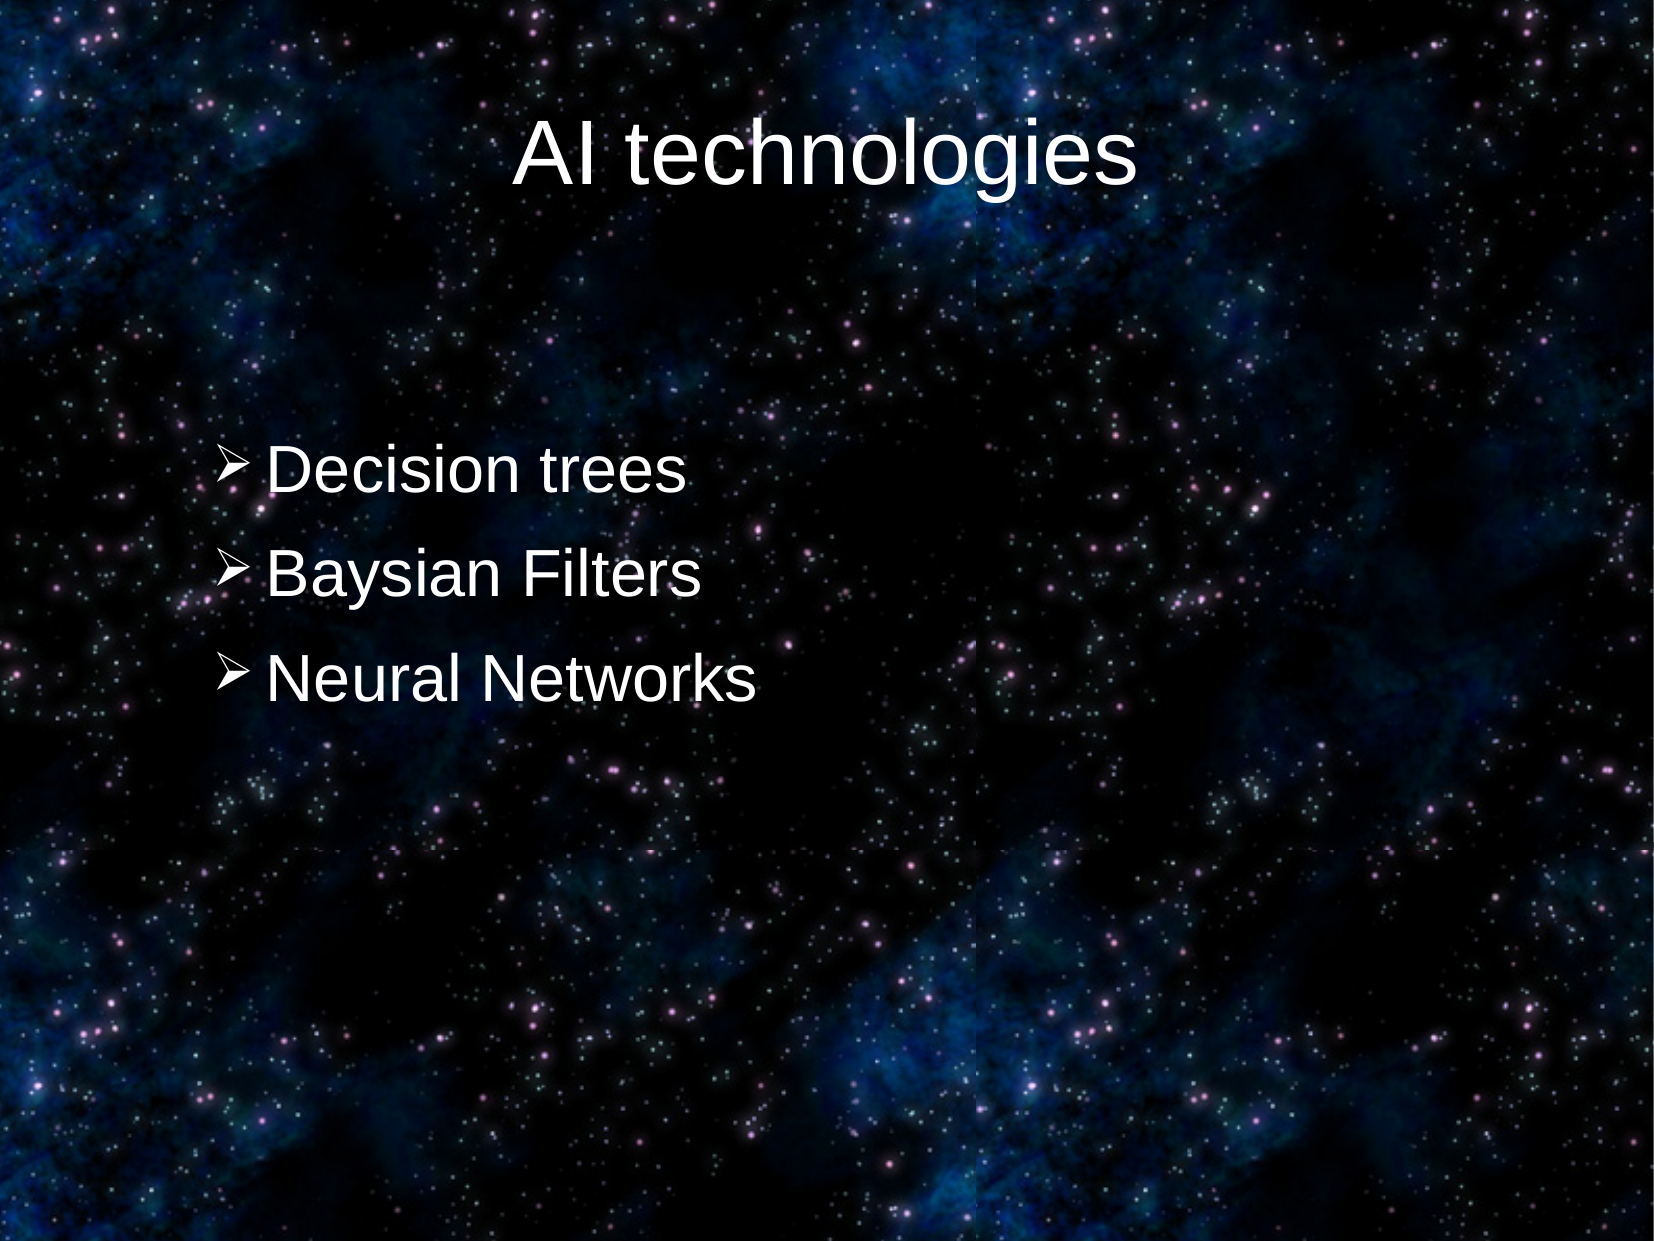

# AI technologies
Decision trees
Baysian Filters
Neural Networks